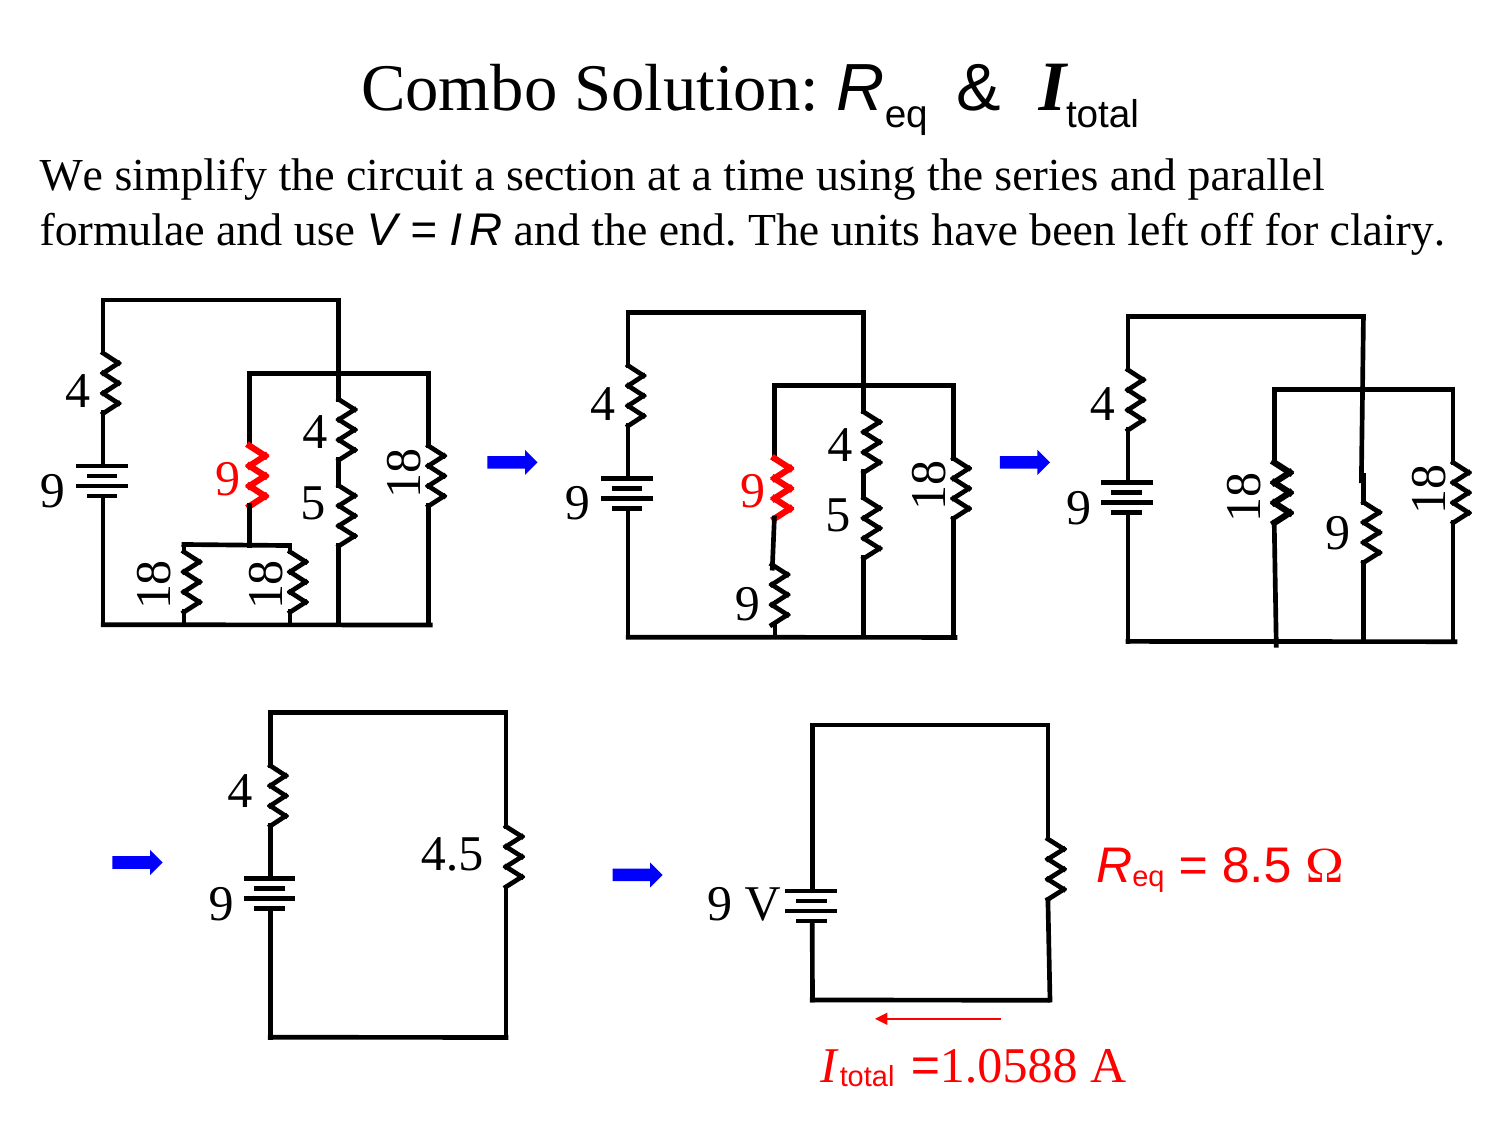

# Combo Solution: Req & Itotal
We simplify the circuit a section at a time using the series and parallel formulae and use V = I R and the end. The units have been left off for clairy.
4
4
18
9
9
5
18
18
4
4
18
9
9
5
9
4
18
18
9
9
4
4.5
9
Req = 8.5 
9 V
 I total =1.0588 A